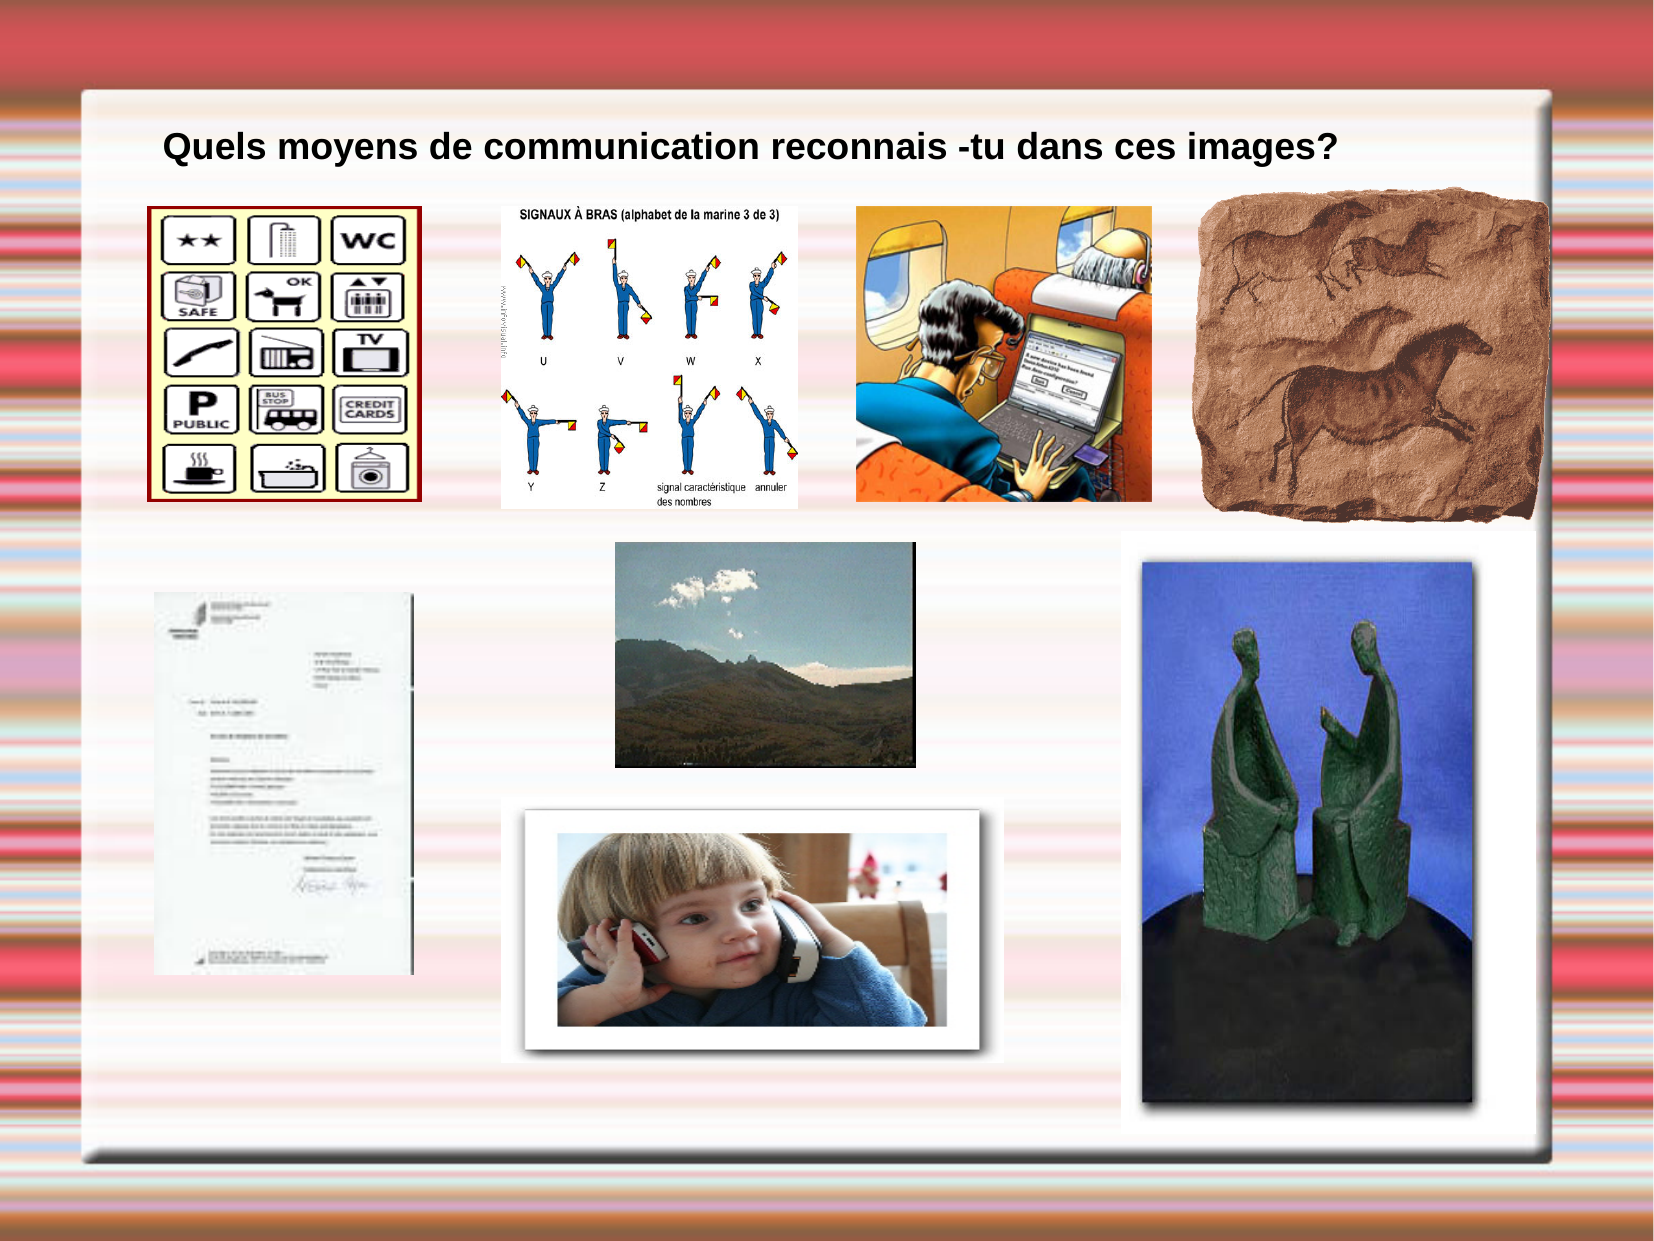

Quels moyens de communication reconnais -tu dans ces images?